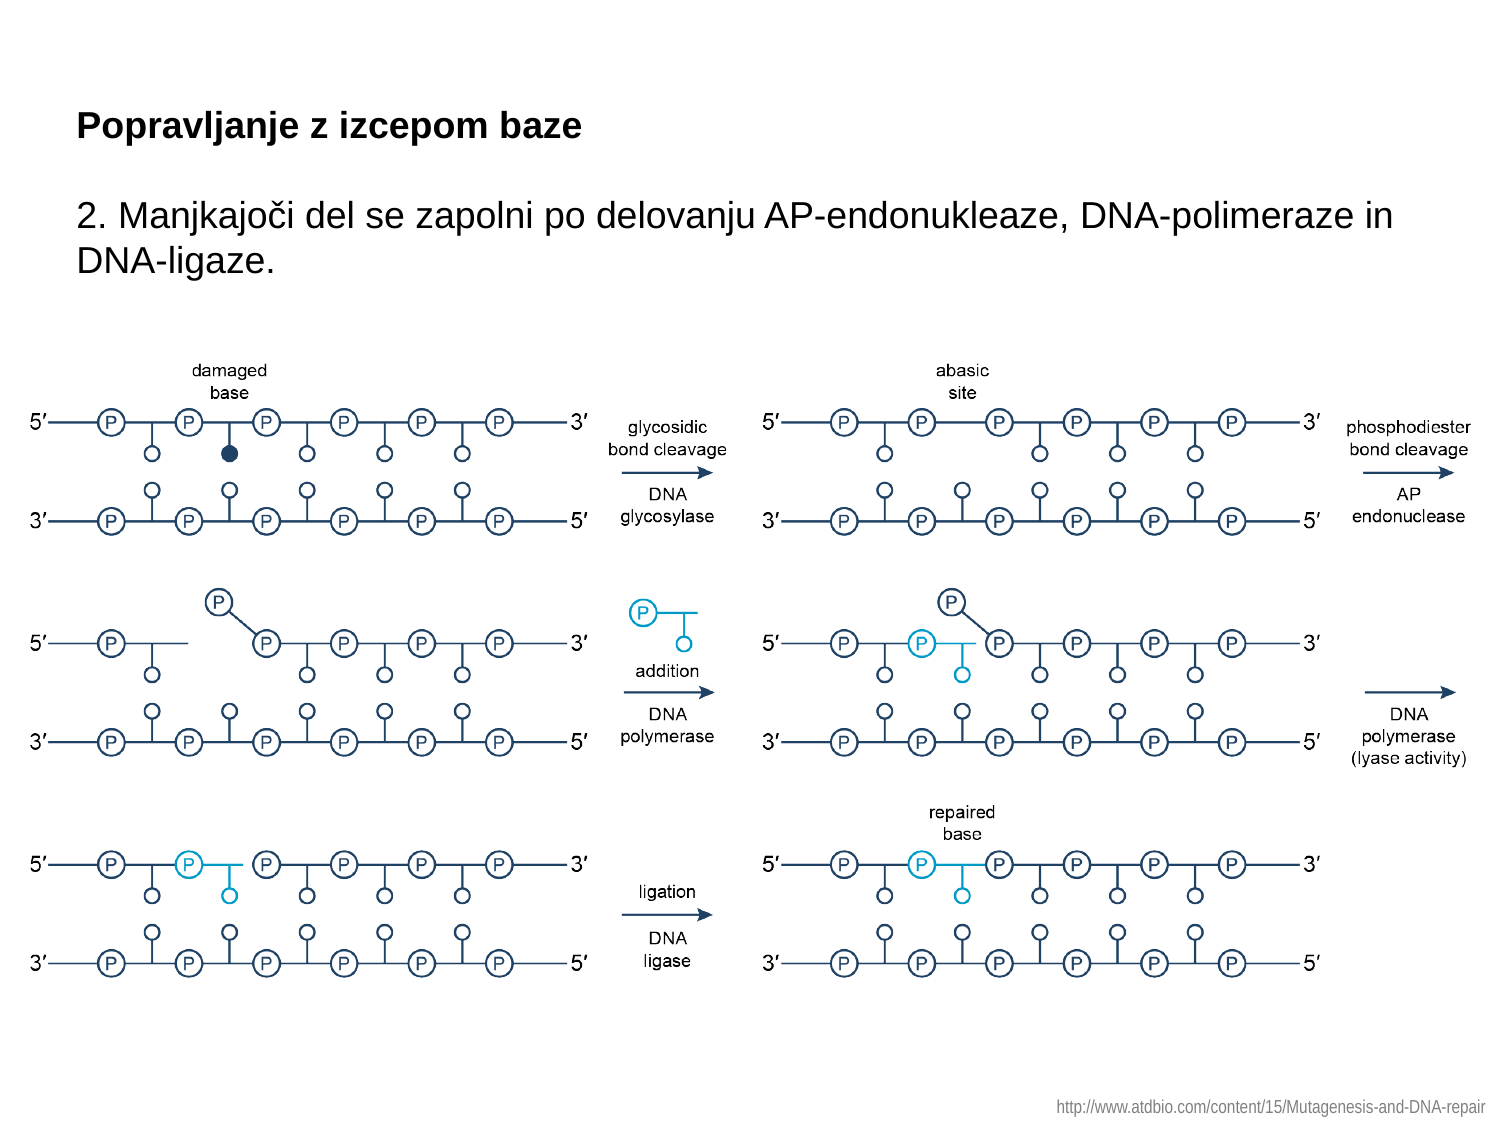

Popravljanje z izcepom baze
2. Manjkajoči del se zapolni po delovanju AP-endonukleaze, DNA-polimeraze in DNA-ligaze.
http://www.atdbio.com/content/15/Mutagenesis-and-DNA-repair